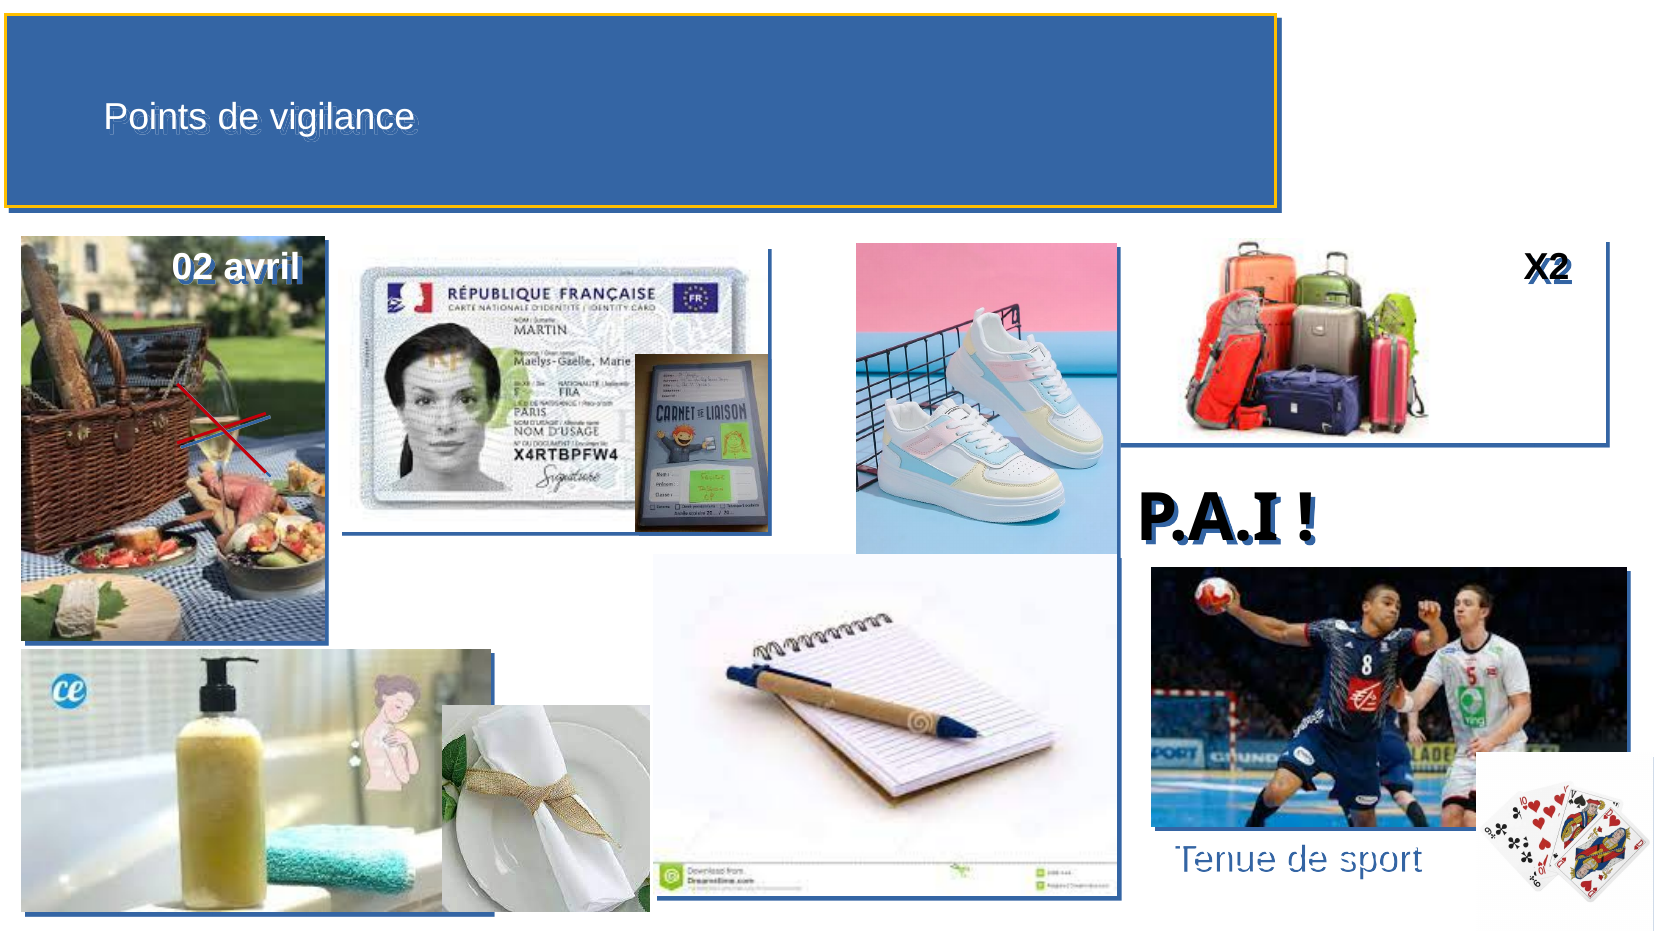

Points de vigilance
02 avril
X2
P.A.I !
Tenue de sport